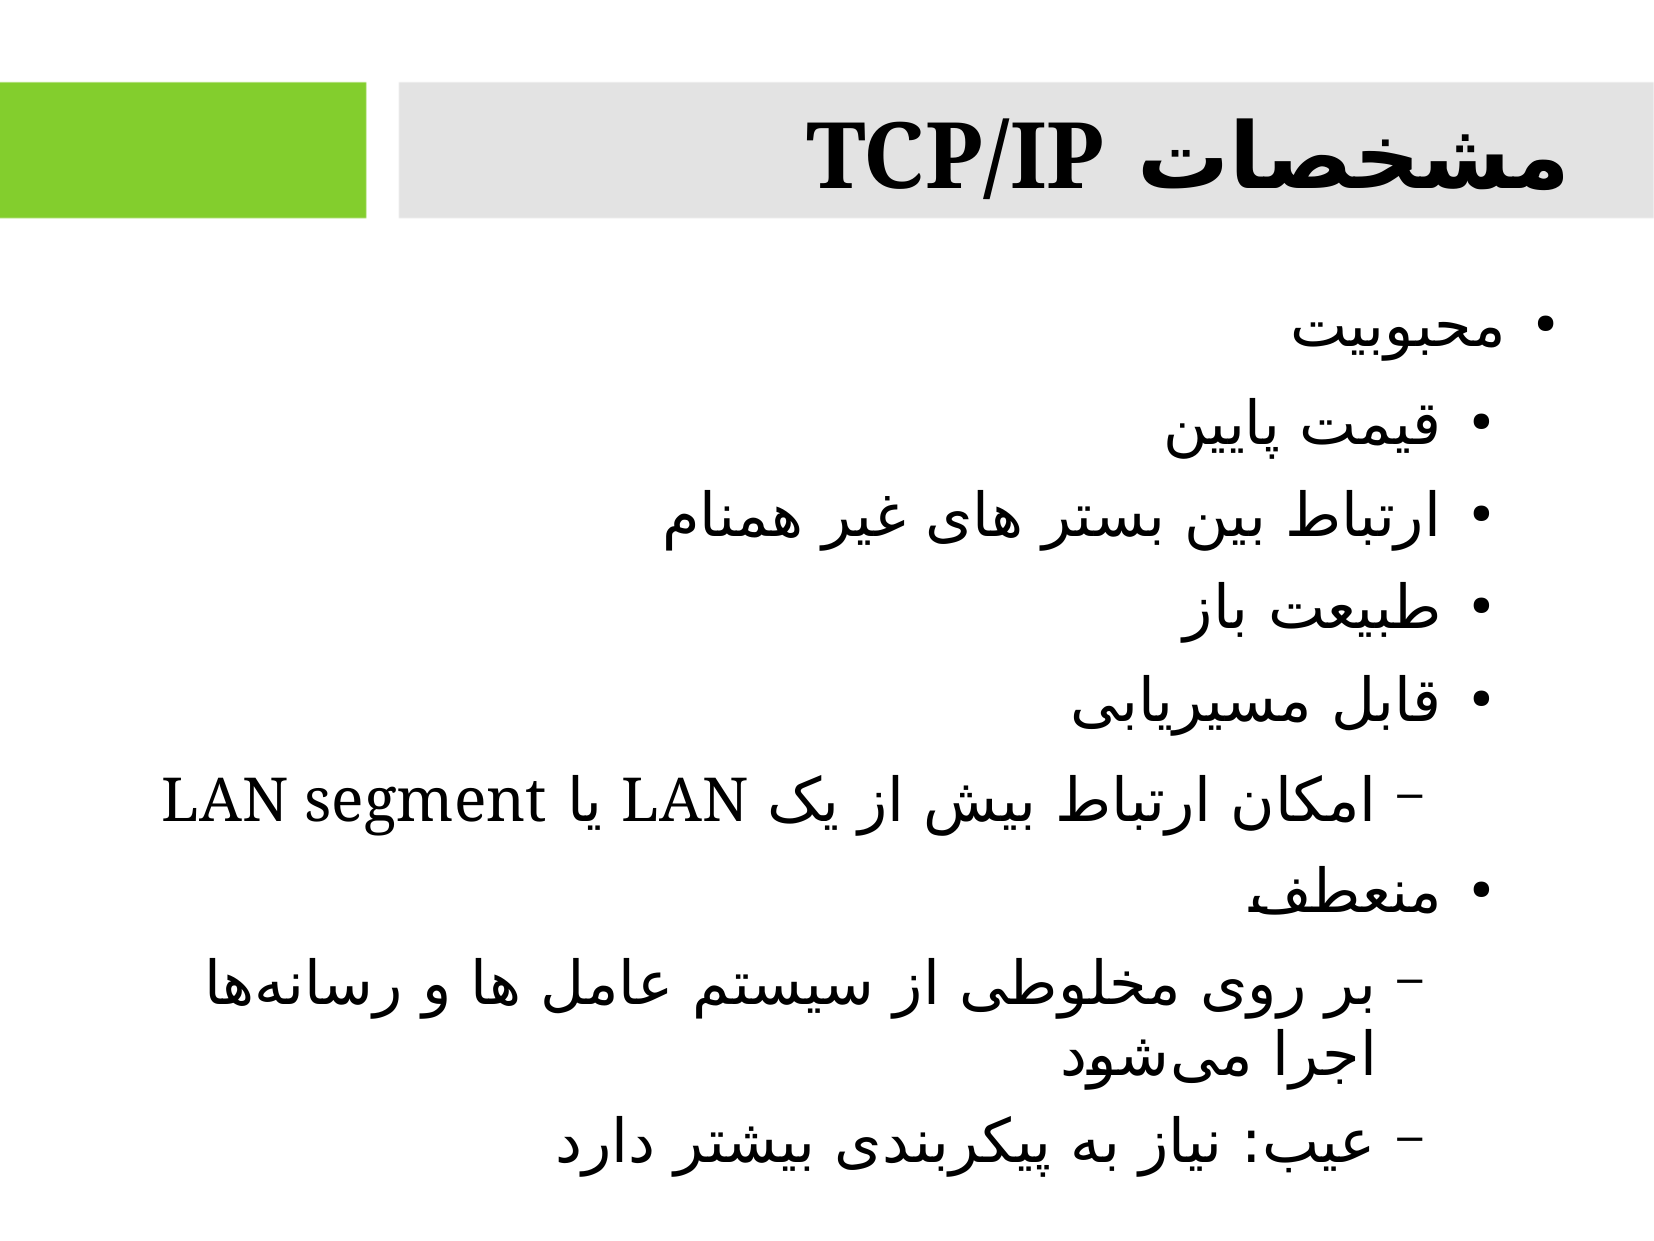

# مشخصات TCP/IP
محبوبیت
قیمت پایین
ارتباط بین بستر های غیر همنام
طبیعت باز
قابل مسیریابی
امکان ارتباط بیش از یک LAN یا LAN segment
منعطف
بر روی مخلوطی از سیستم عامل ها و رسانه‌ها اجرا می‌شود
عیب: نیاز به پیکربندی بیشتر دارد